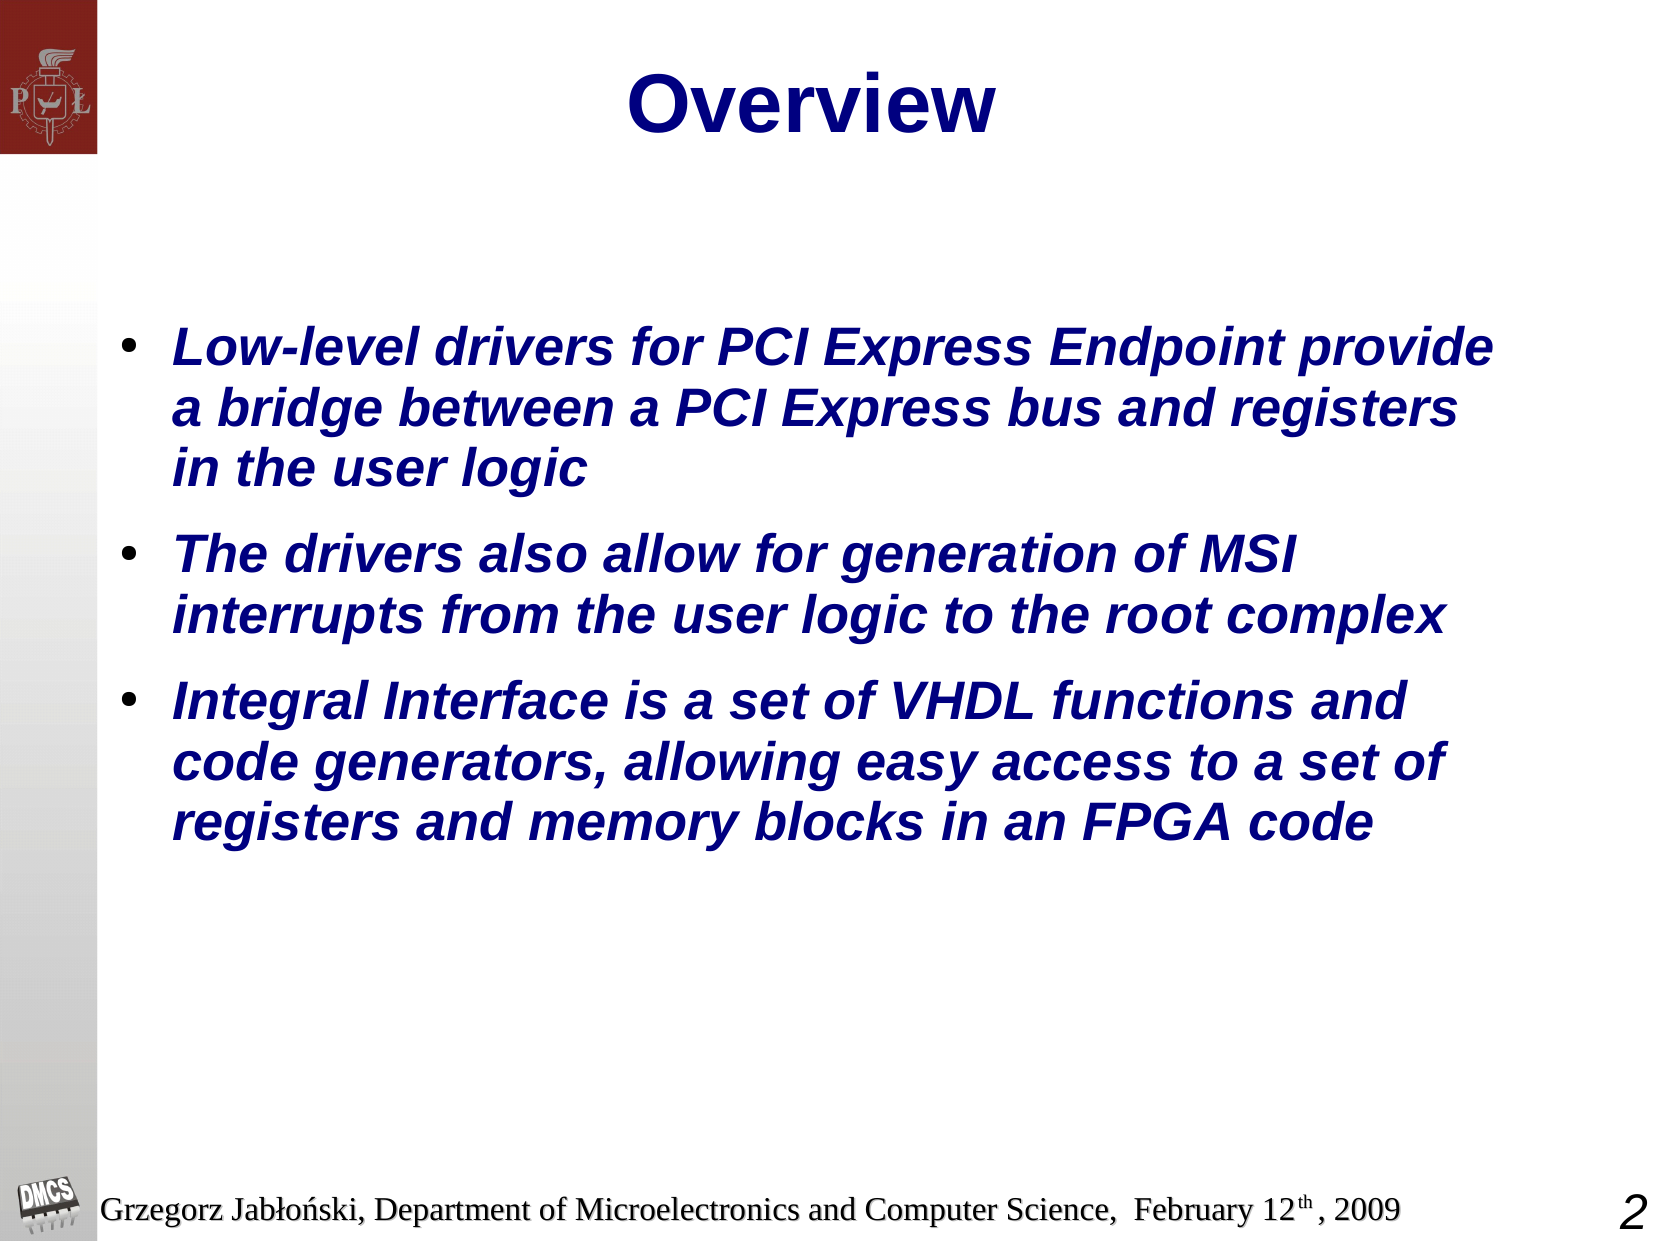

# Overview
Low-level drivers for PCI Express Endpoint provide a bridge between a PCI Express bus and registers in the user logic
The drivers also allow for generation of MSI interrupts from the user logic to the root complex
Integral Interface is a set of VHDL functions and code generators, allowing easy access to a set of registers and memory blocks in an FPGA code
2